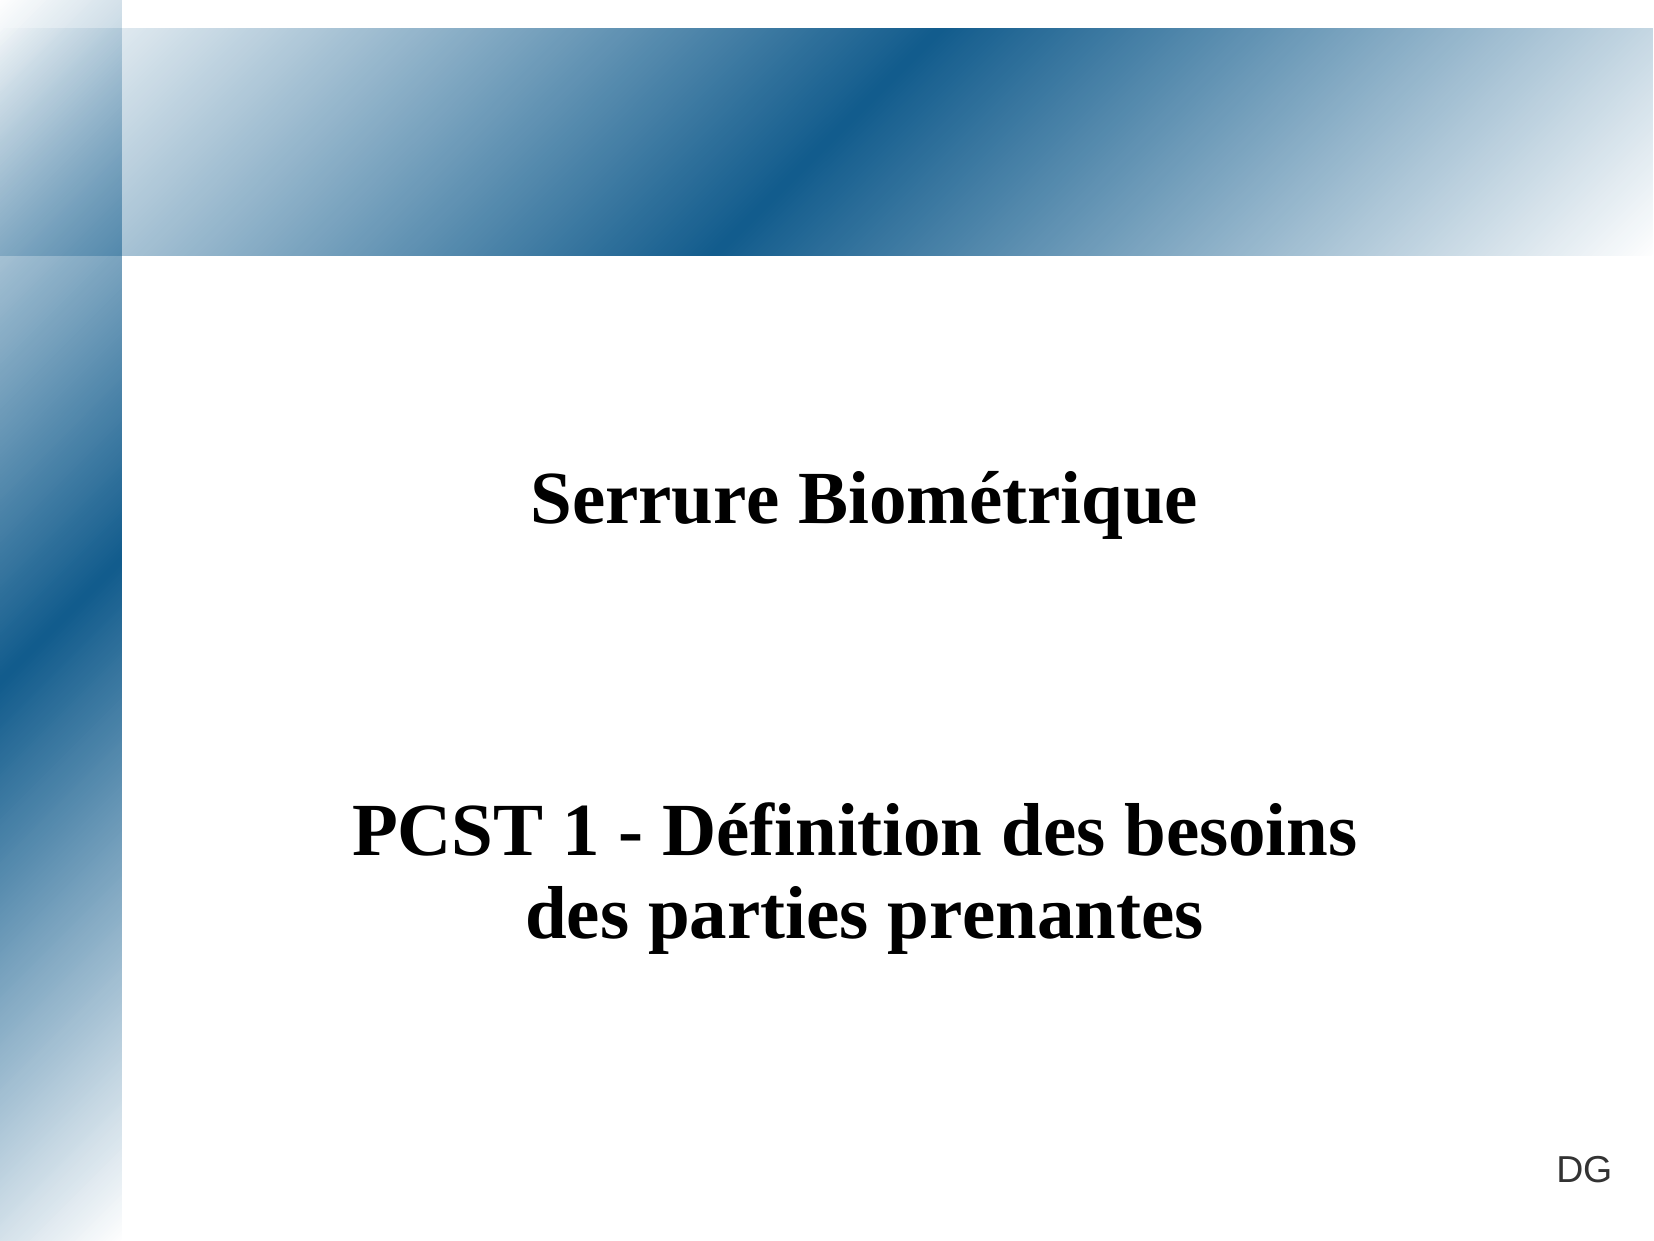

Serrure Biométrique
PCST 1 - Définition des besoins
des parties prenantes
# DG